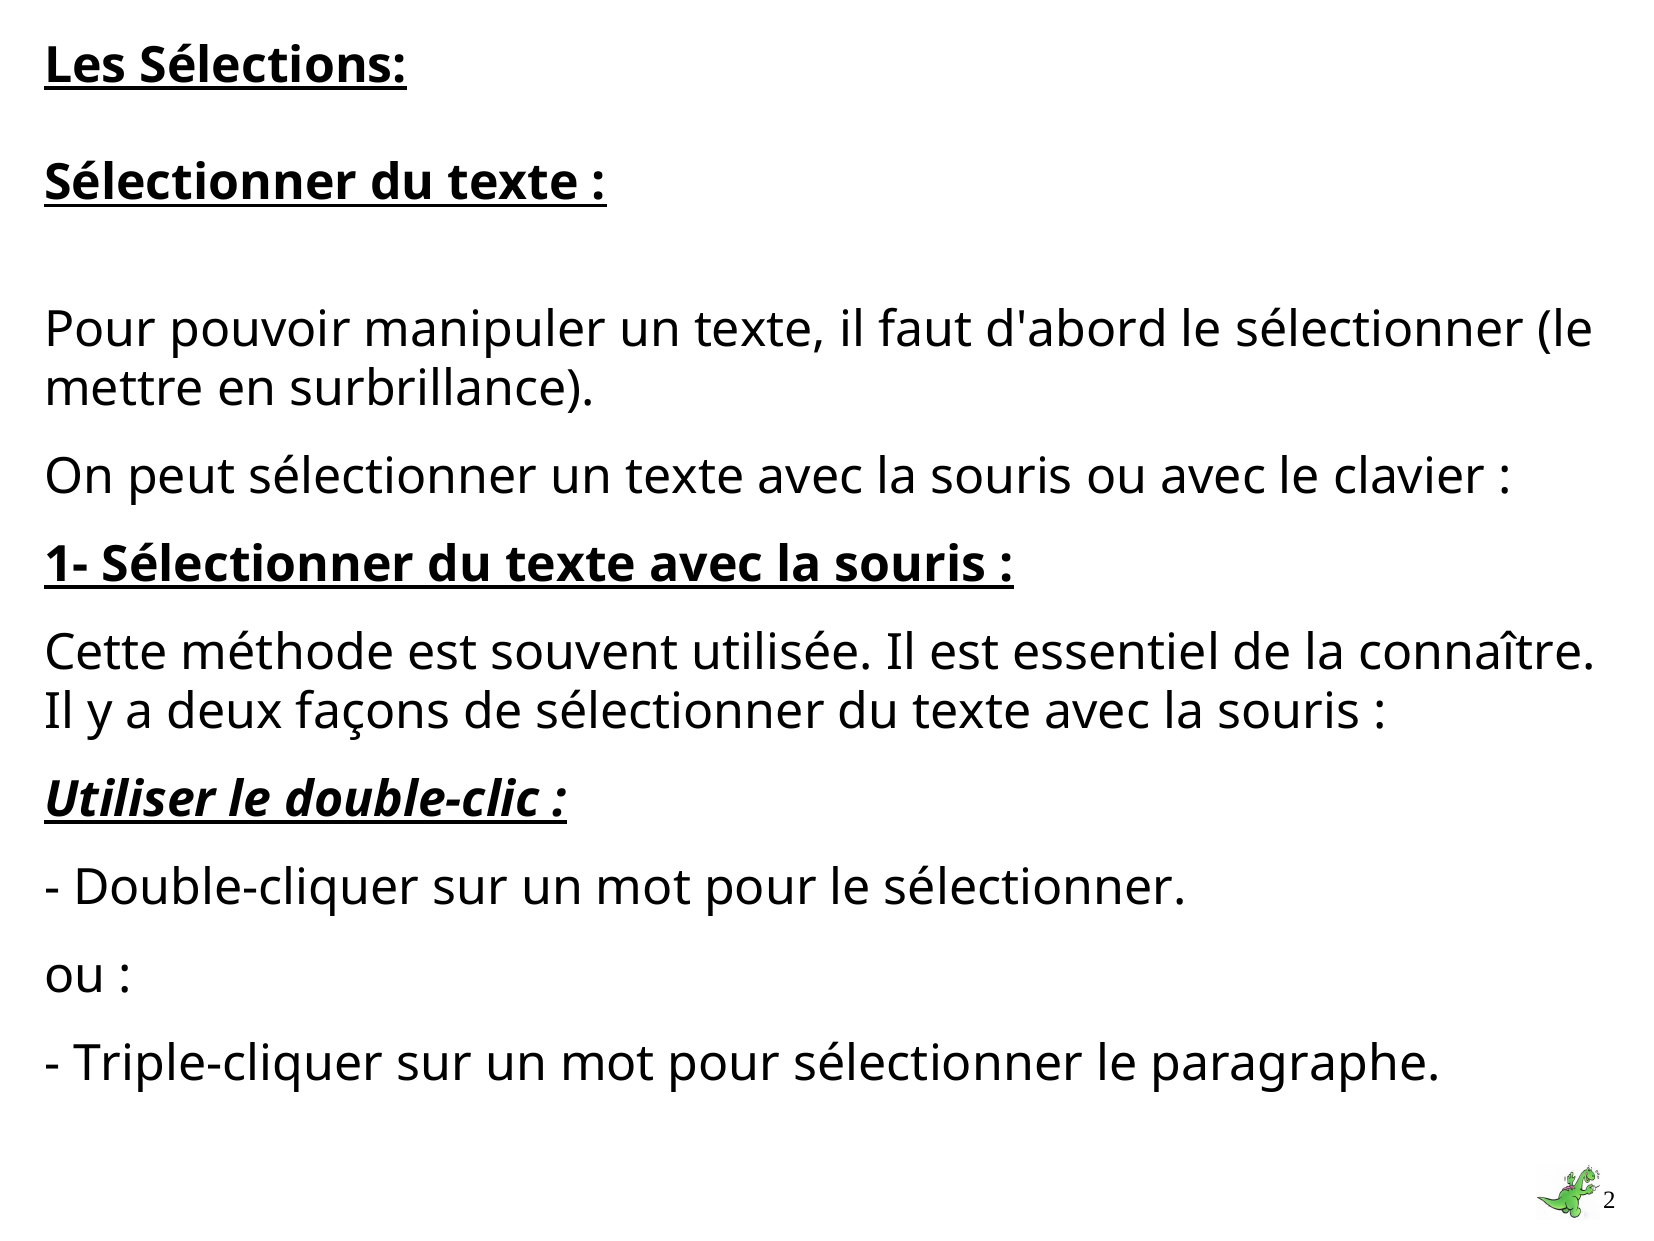

Les Sélections:
Sélectionner du texte :
Pour pouvoir manipuler un texte, il faut d'abord le sélectionner (le
mettre en surbrillance).
On peut sélectionner un texte avec la souris ou avec le clavier :
1- Sélectionner du texte avec la souris :
Cette méthode est souvent utilisée. Il est essentiel de la connaître.
Il y a deux façons de sélectionner du texte avec la souris :
Utiliser le double-clic :
- Double-cliquer sur un mot pour le sélectionner.
ou :
- Triple-cliquer sur un mot pour sélectionner le paragraphe.
2